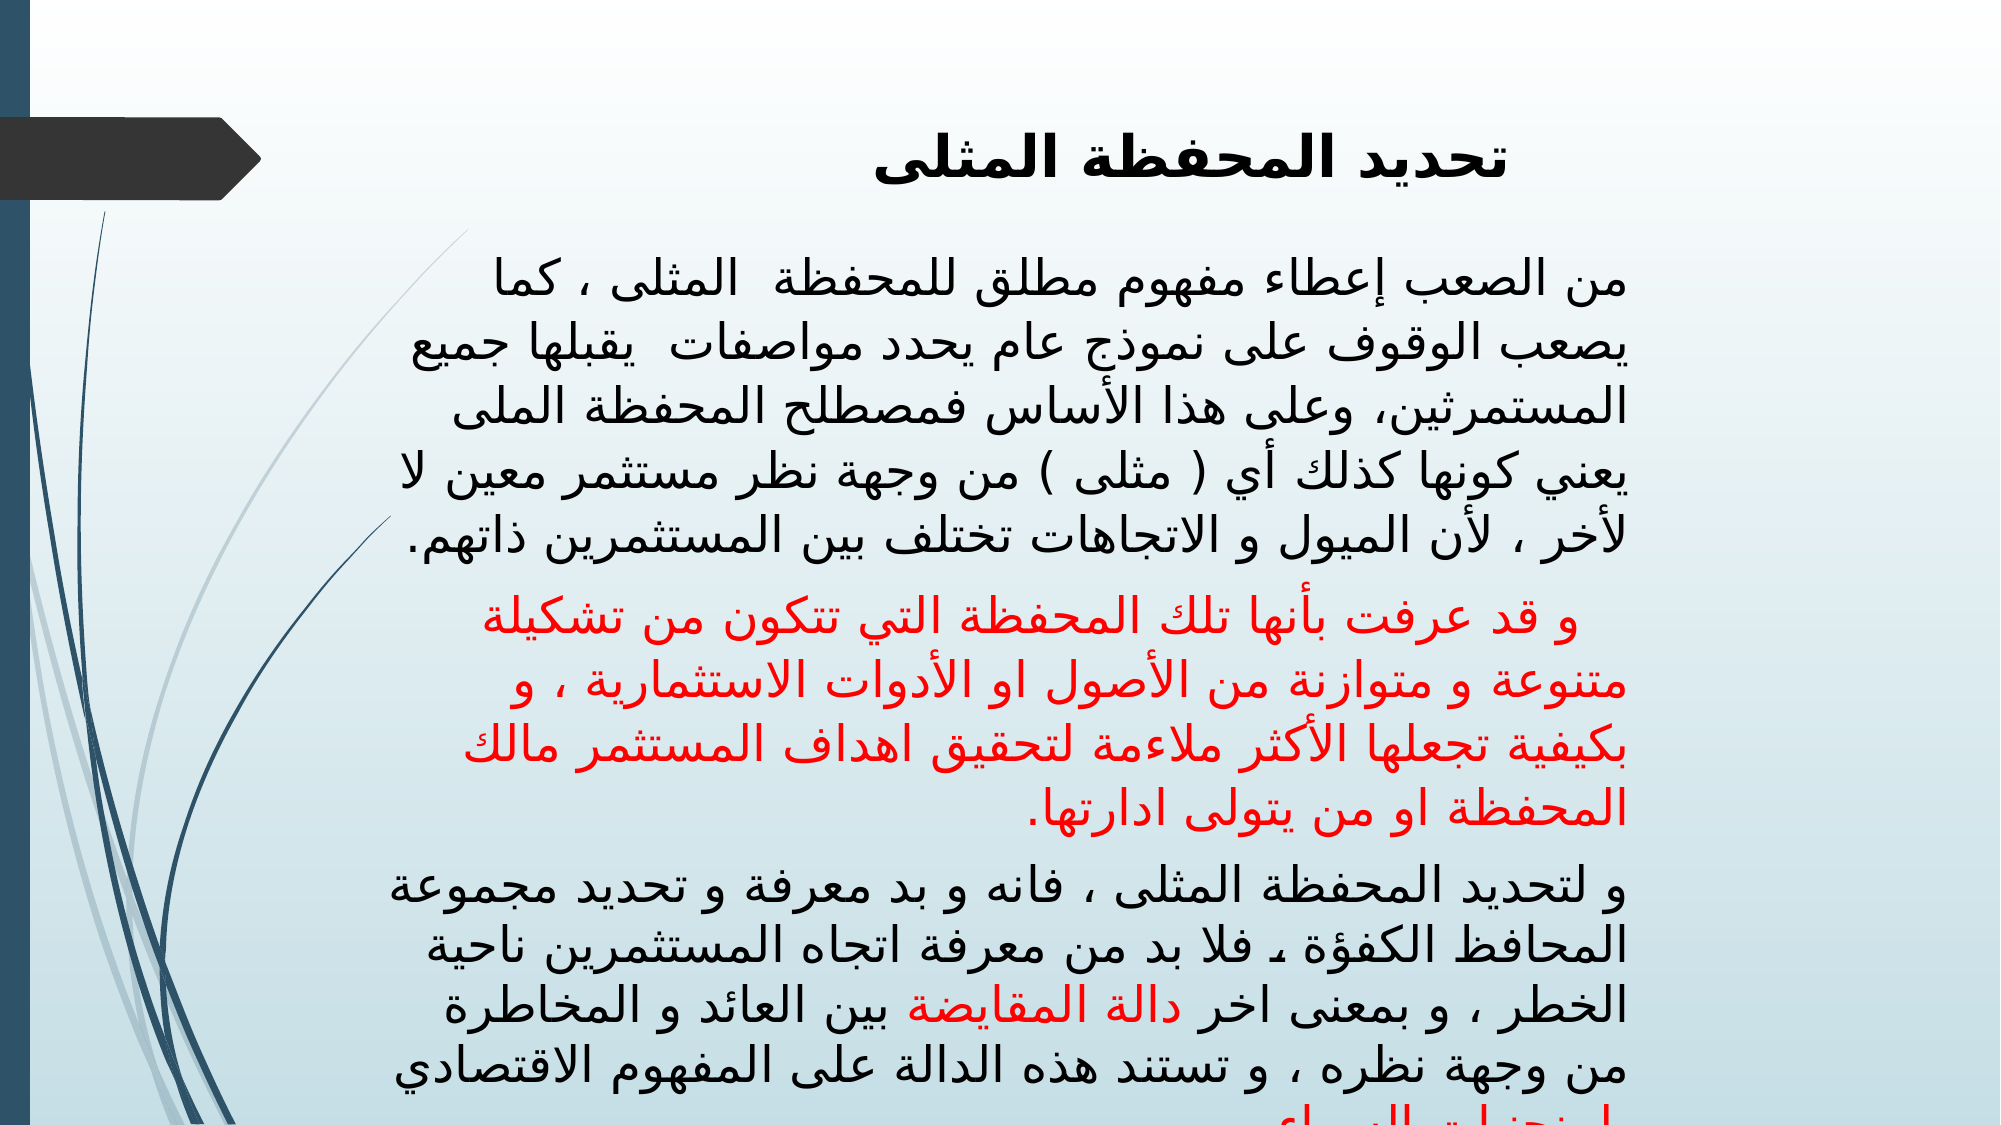

تحديد المحفظة المثلى
من الصعب إعطاء مفهوم مطلق للمحفظة المثلى ، كما يصعب الوقوف على نموذج عام يحدد مواصفات يقبلها جميع المستمرثين، وعلى هذا الأساس فمصطلح المحفظة الملى يعني كونها كذلك أي ( مثلى ) من وجهة نظر مستثمر معين لا لأخر ، لأن الميول و الاتجاهات تختلف بين المستثمرين ذاتهم.
 و قد عرفت بأنها تلك المحفظة التي تتكون من تشكيلة متنوعة و متوازنة من الأصول او الأدوات الاستثمارية ، و بكيفية تجعلها الأكثر ملاءمة لتحقيق اهداف المستثمر مالك المحفظة او من يتولى ادارتها.
و لتحديد المحفظة المثلى ، فانه و بد معرفة و تحديد مجموعة المحافظ الكفؤة ، فلا بد من معرفة اتجاه المستثمرين ناحية الخطر ، و بمعنى اخر دالة المقايضة بين العائد و المخاطرة من وجهة نظره ، و تستند هذه الدالة على المفهوم الاقتصادي لمنحنيات السواء